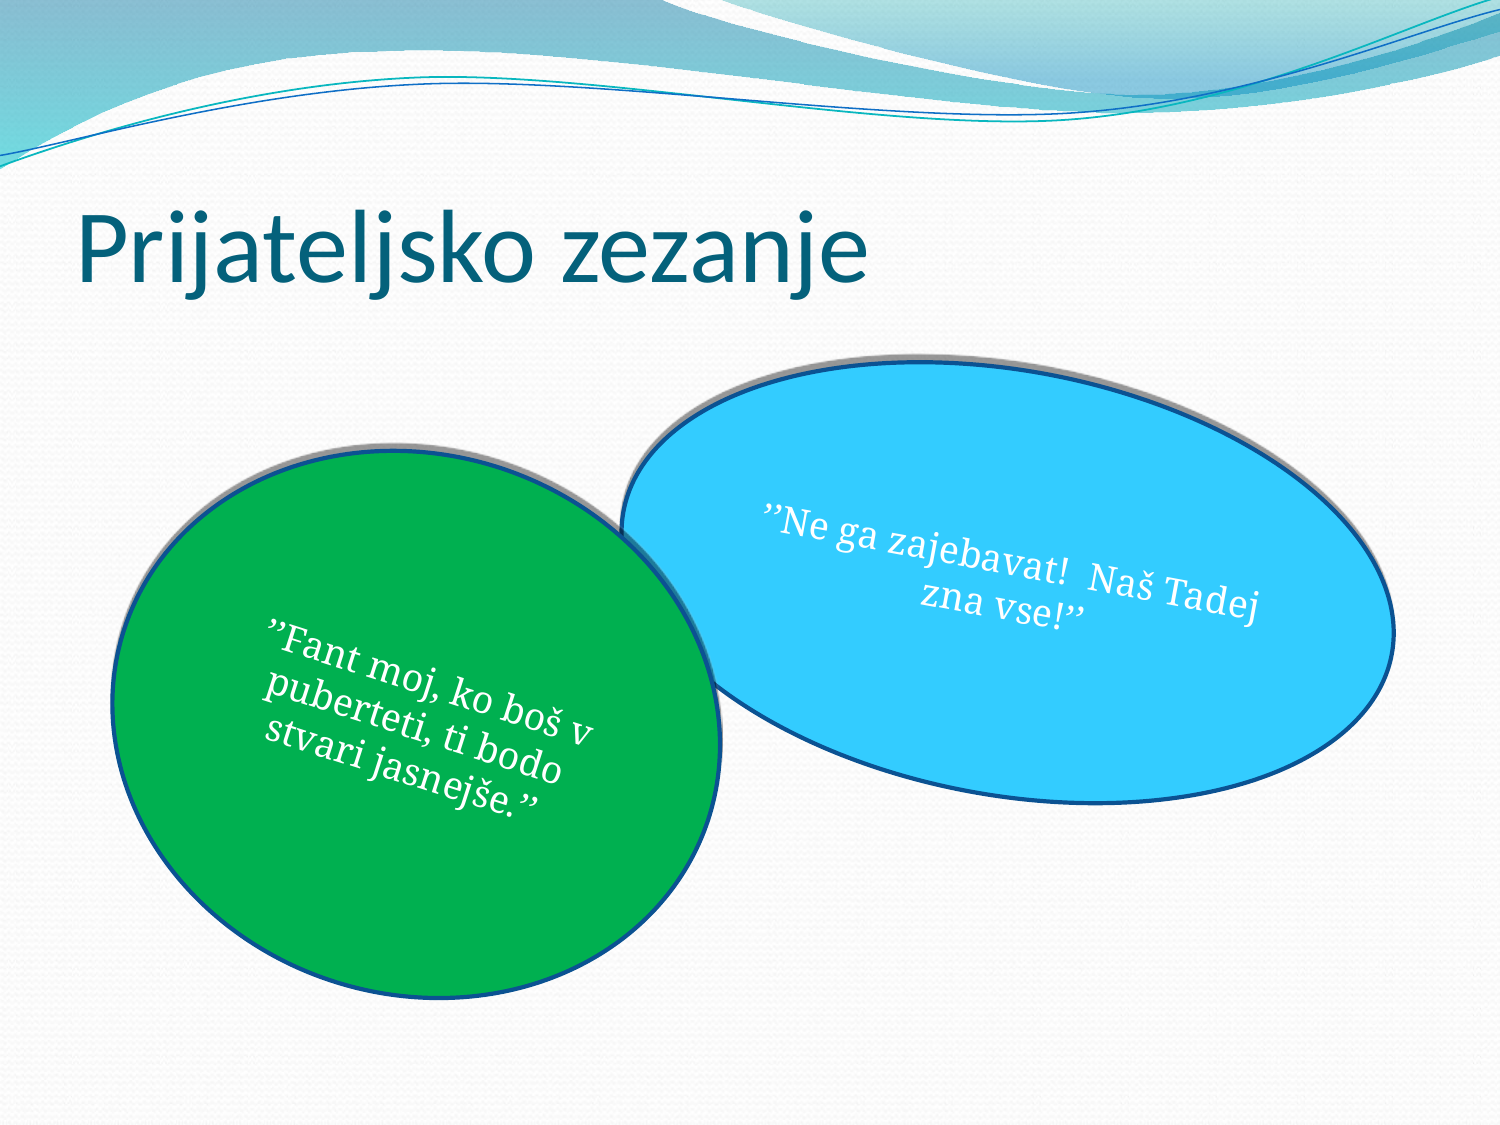

# Prijateljsko zezanje
’’Ne ga zajebavat! Naš Tadej zna vse!’’
’’Fant moj, ko boš v puberteti, ti bodo stvari jasnejše.’’